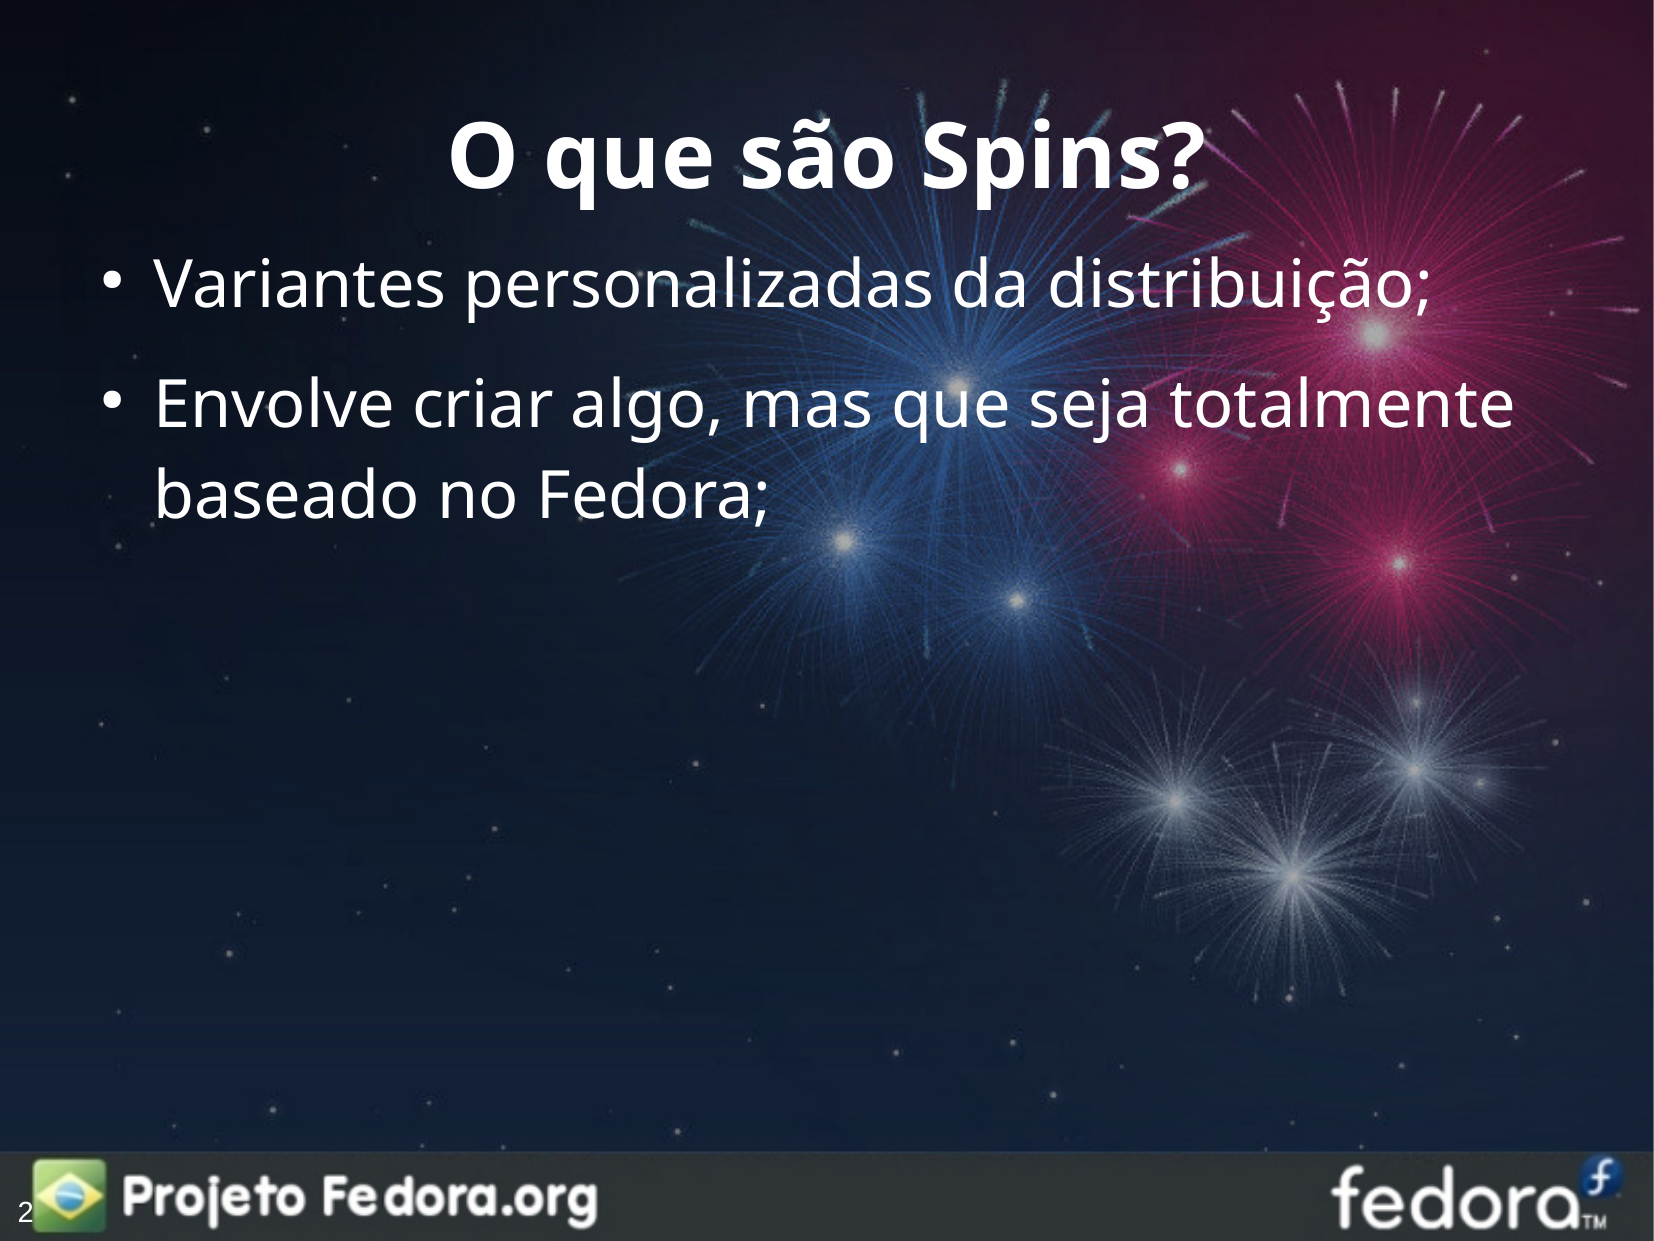

# O que são Spins?
Variantes personalizadas da distribuição;
Envolve criar algo, mas que seja totalmente baseado no Fedora;
2